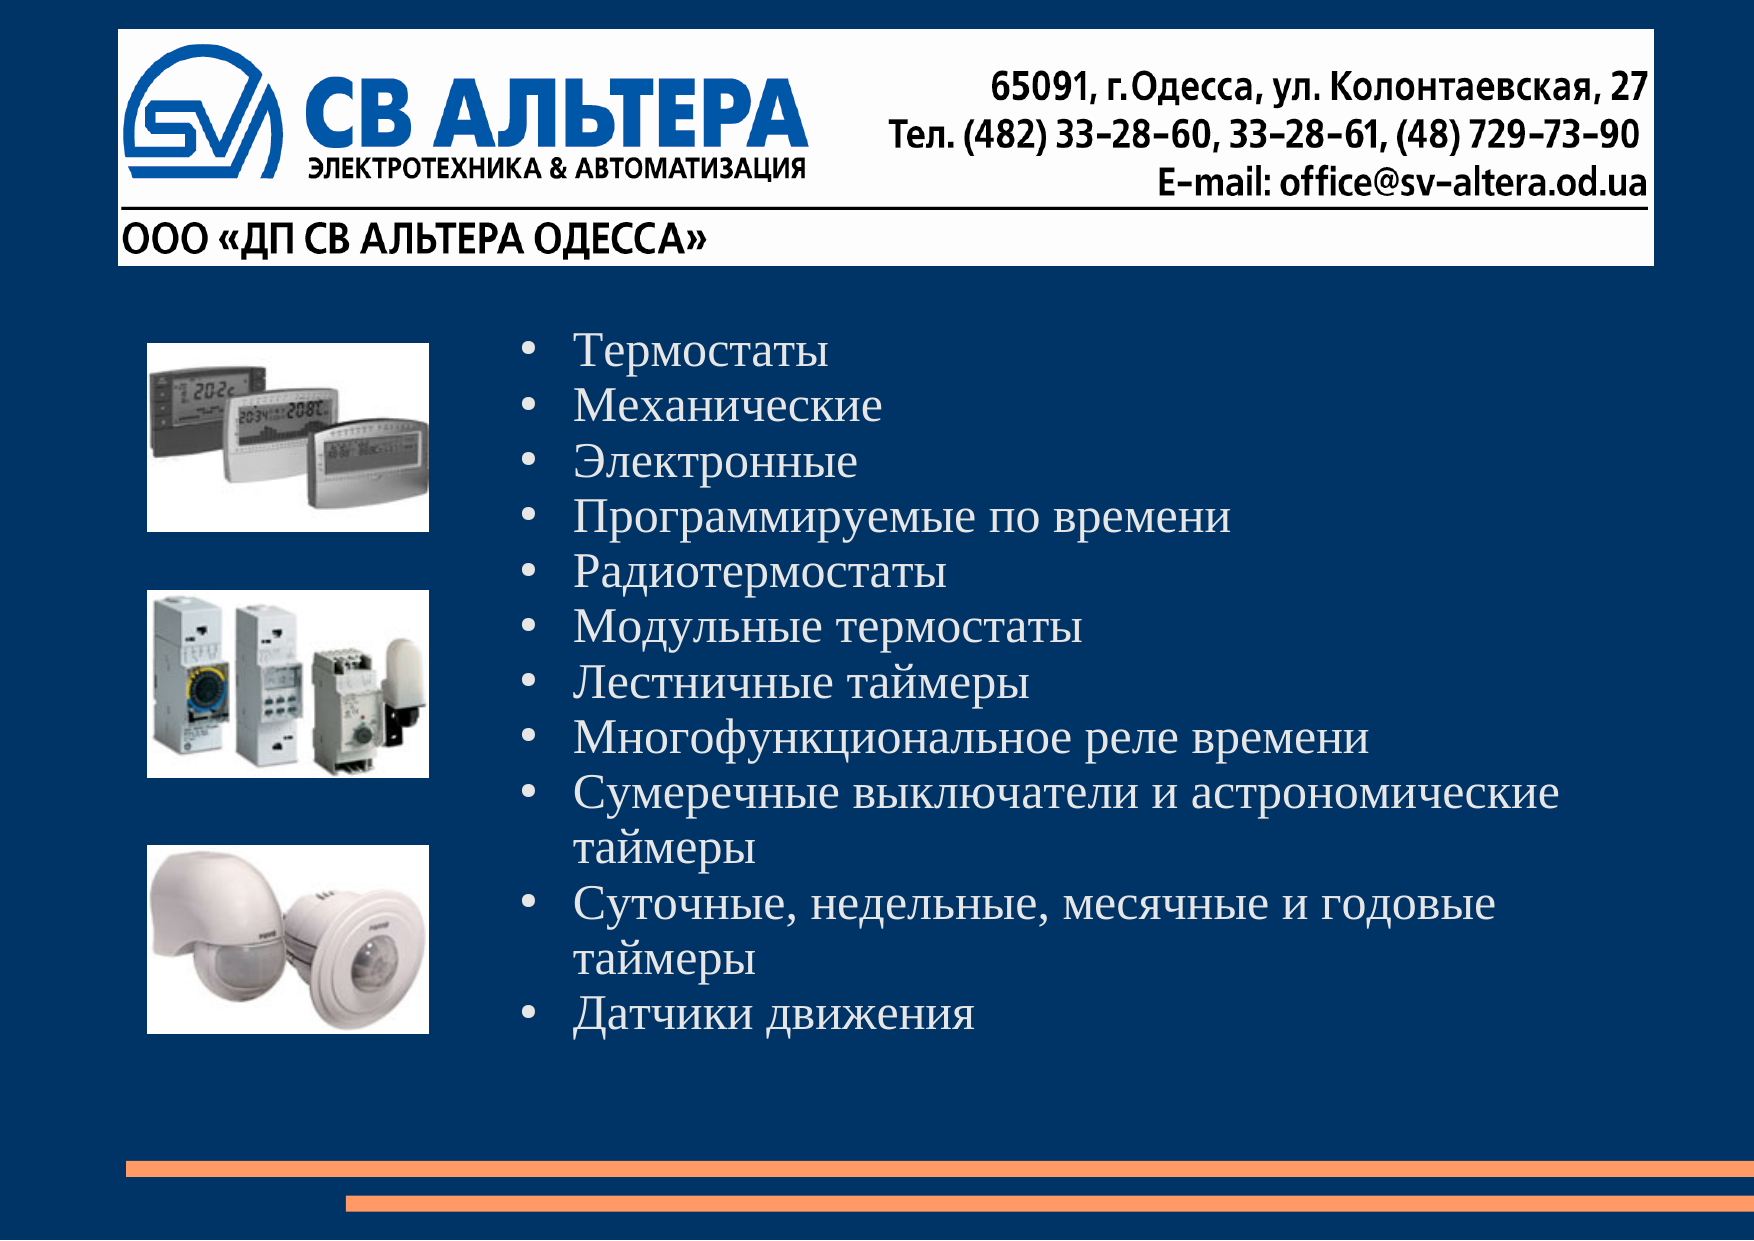

#
Термостаты
Механические
Электронные
Программируемые по времени
Радиотермостаты
Модульные термостаты
Лестничные таймеры
Многофункциональное реле времени
Сумеречные выключатели и астрономические таймеры
Суточные, недельные, месячные и годовые таймеры
Датчики движения